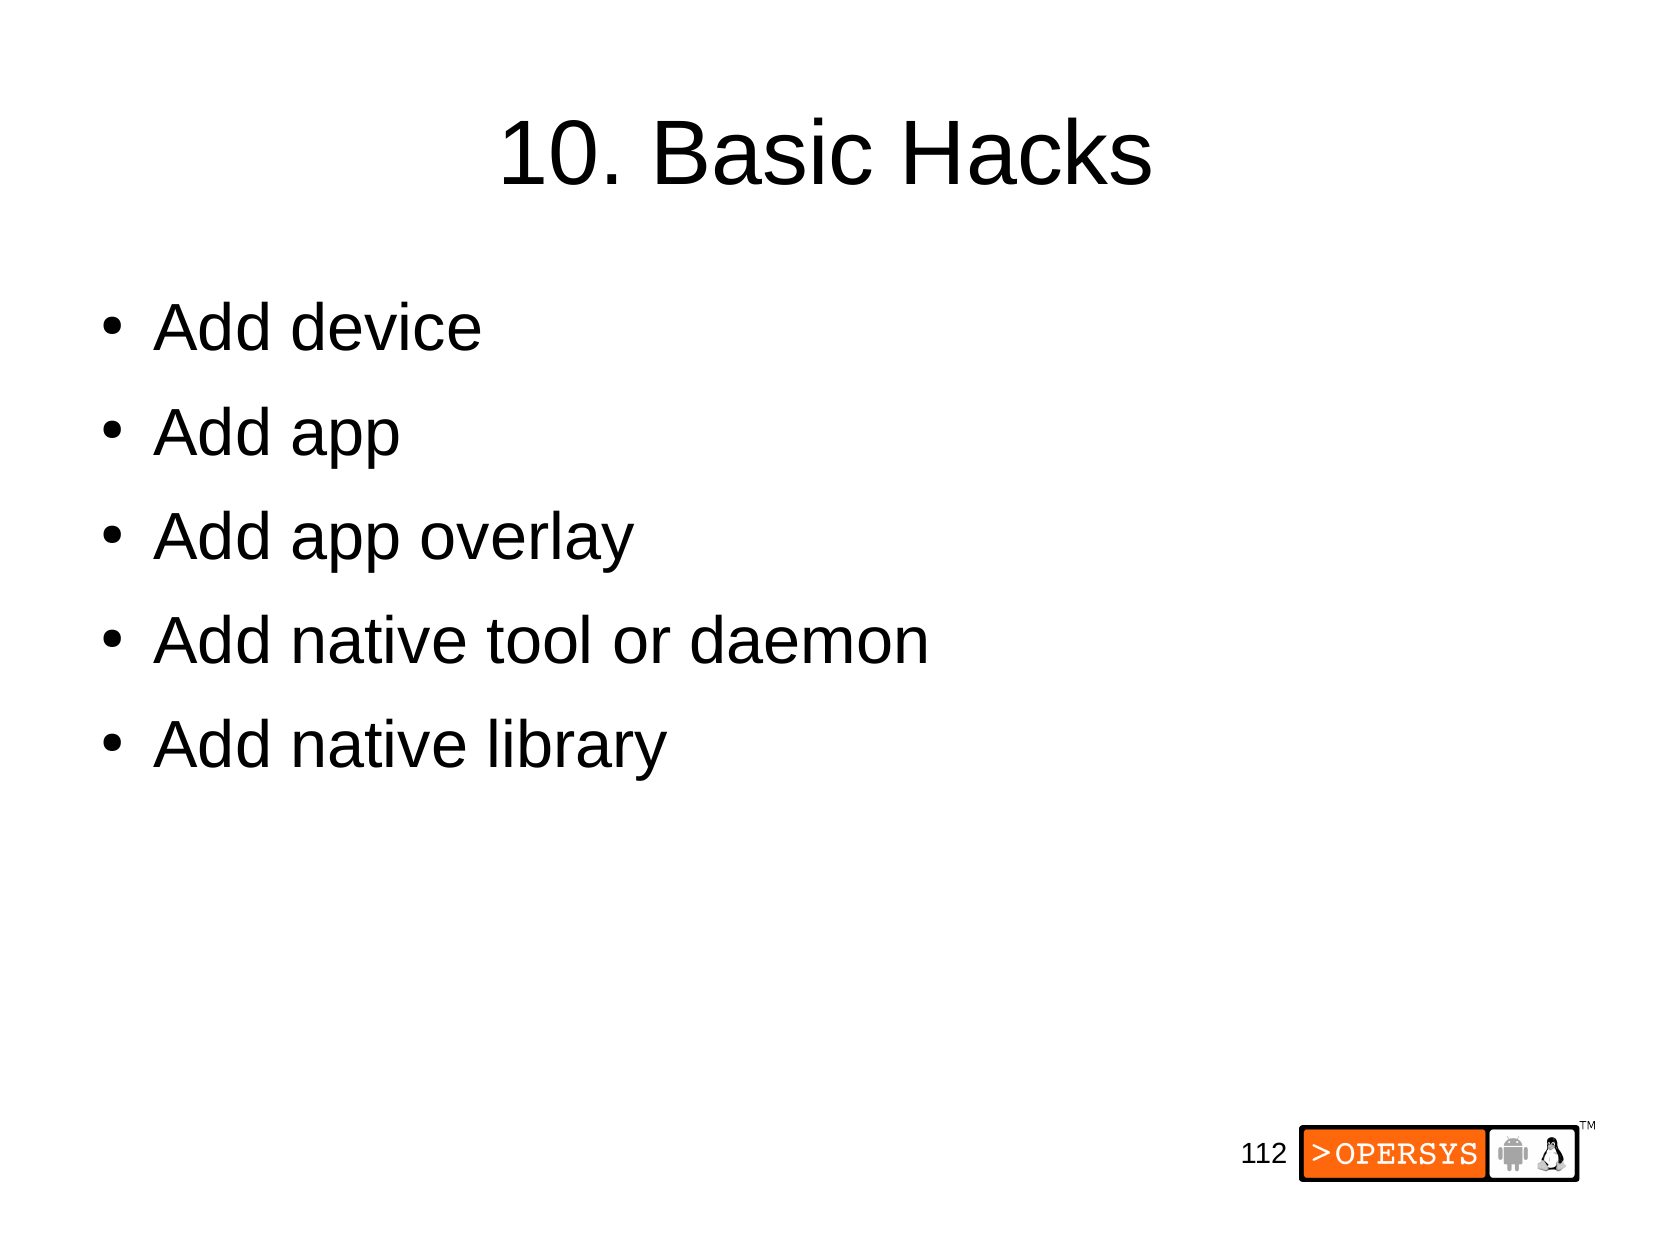

# 10. Basic Hacks
Add device
Add app
Add app overlay
Add native tool or daemon
Add native library